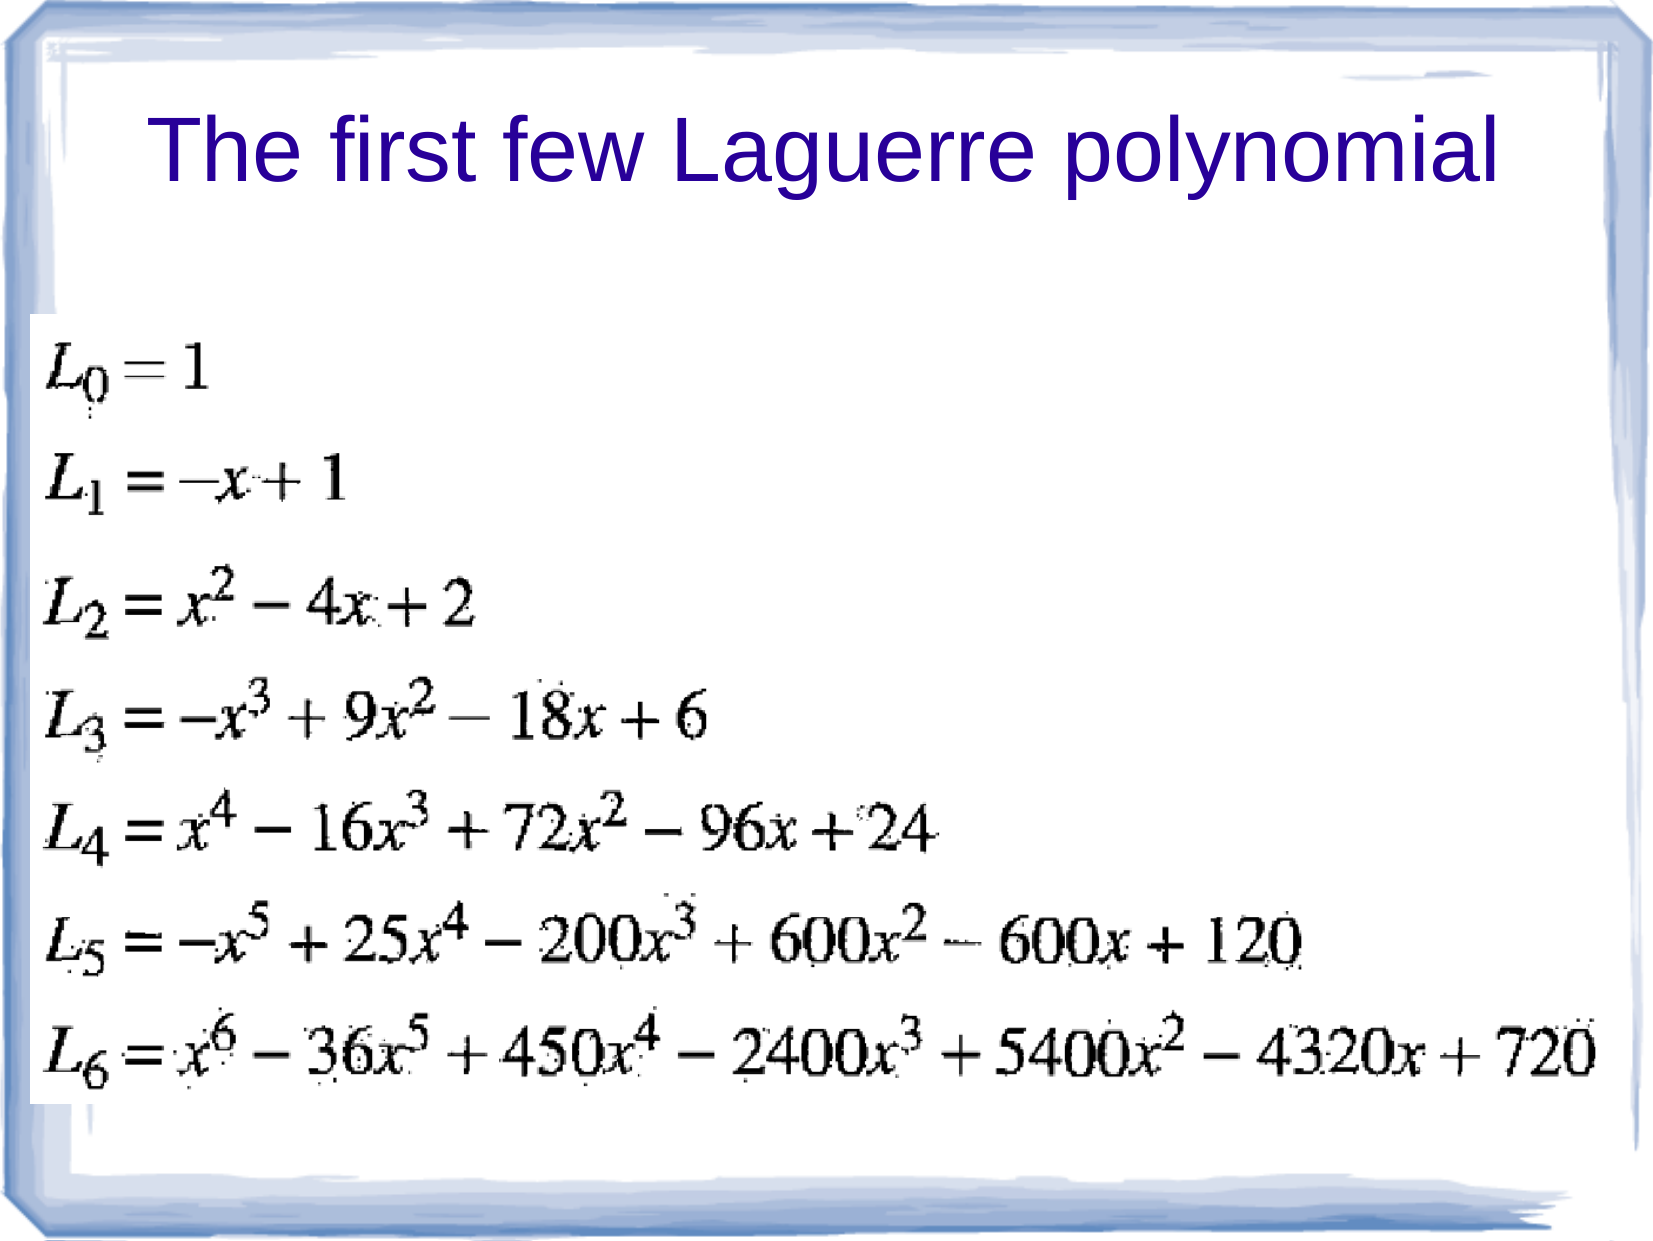

# The first few Laguerre polynomial
101